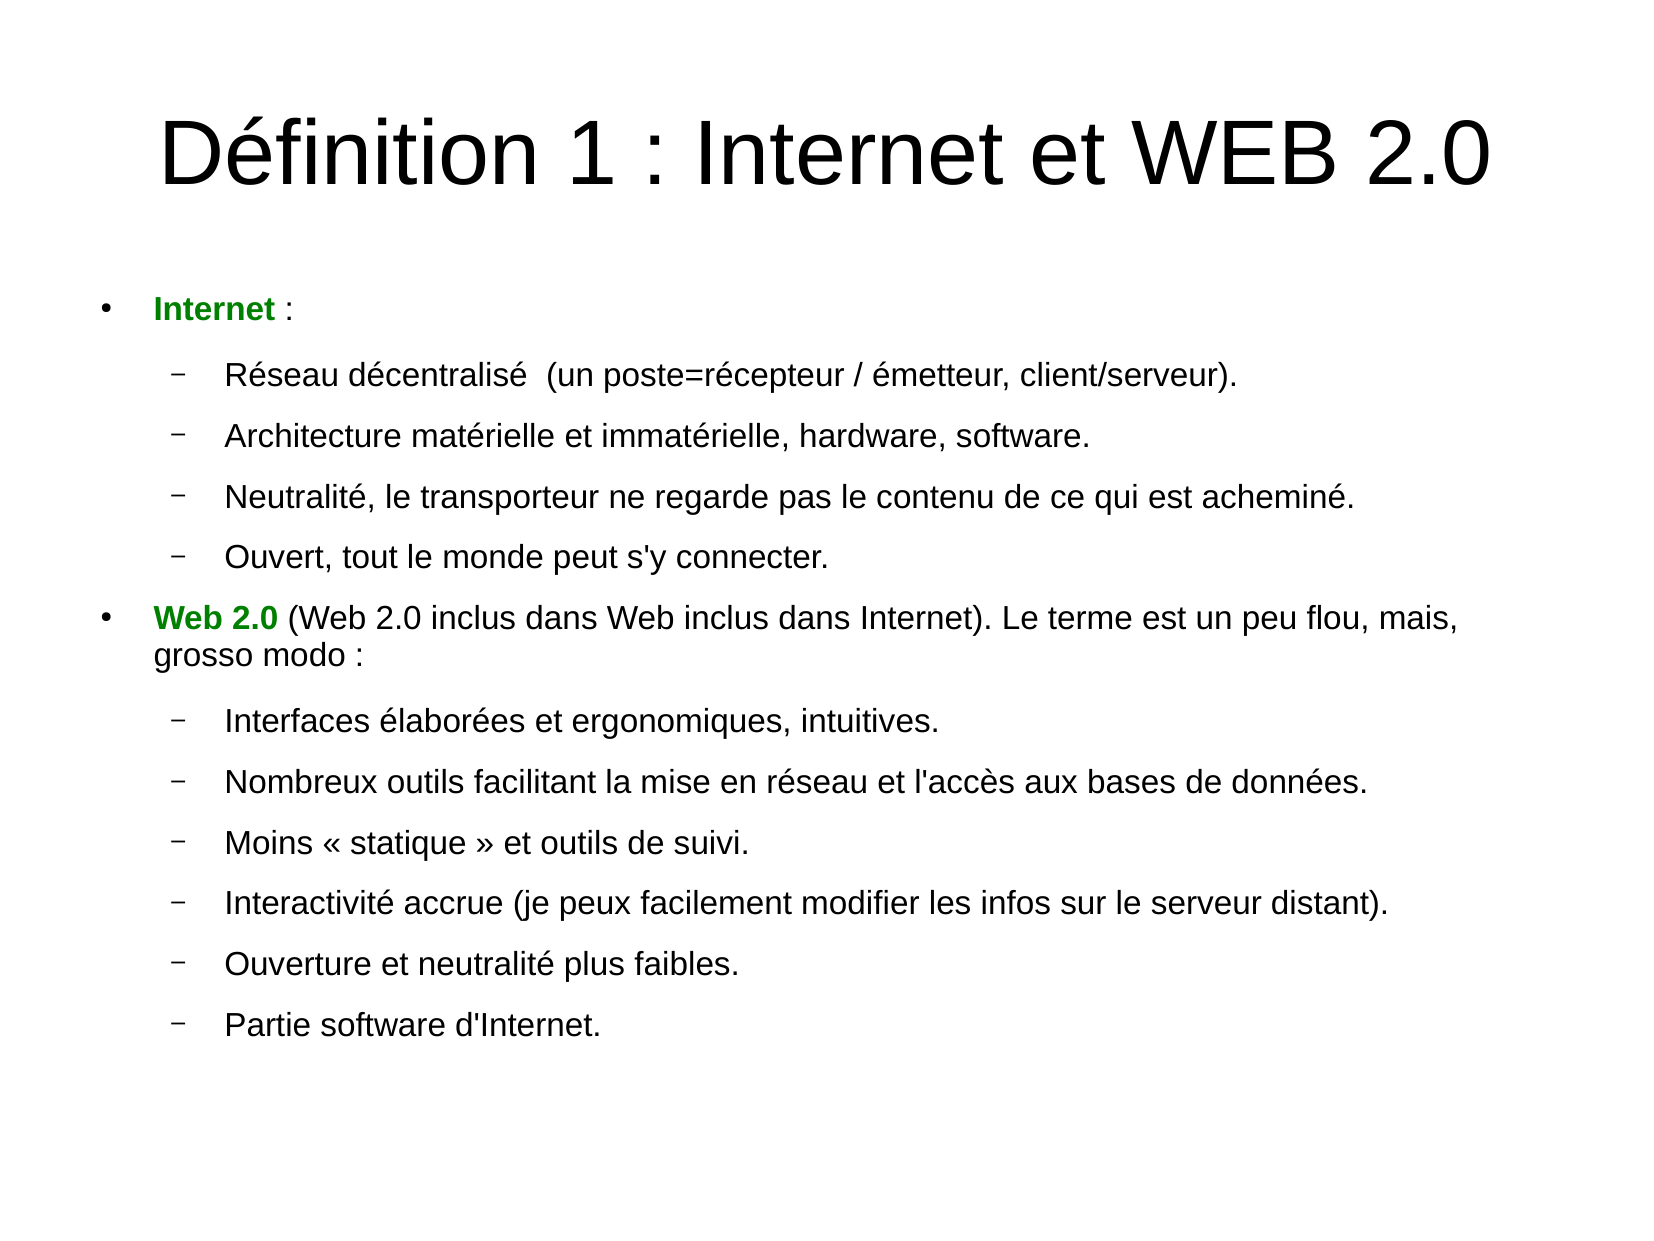

# Définition 1 : Internet et WEB 2.0
Internet :
Réseau décentralisé (un poste=récepteur / émetteur, client/serveur).
Architecture matérielle et immatérielle, hardware, software.
Neutralité, le transporteur ne regarde pas le contenu de ce qui est acheminé.
Ouvert, tout le monde peut s'y connecter.
Web 2.0 (Web 2.0 inclus dans Web inclus dans Internet). Le terme est un peu flou, mais, grosso modo :
Interfaces élaborées et ergonomiques, intuitives.
Nombreux outils facilitant la mise en réseau et l'accès aux bases de données.
Moins « statique » et outils de suivi.
Interactivité accrue (je peux facilement modifier les infos sur le serveur distant).
Ouverture et neutralité plus faibles.
Partie software d'Internet.